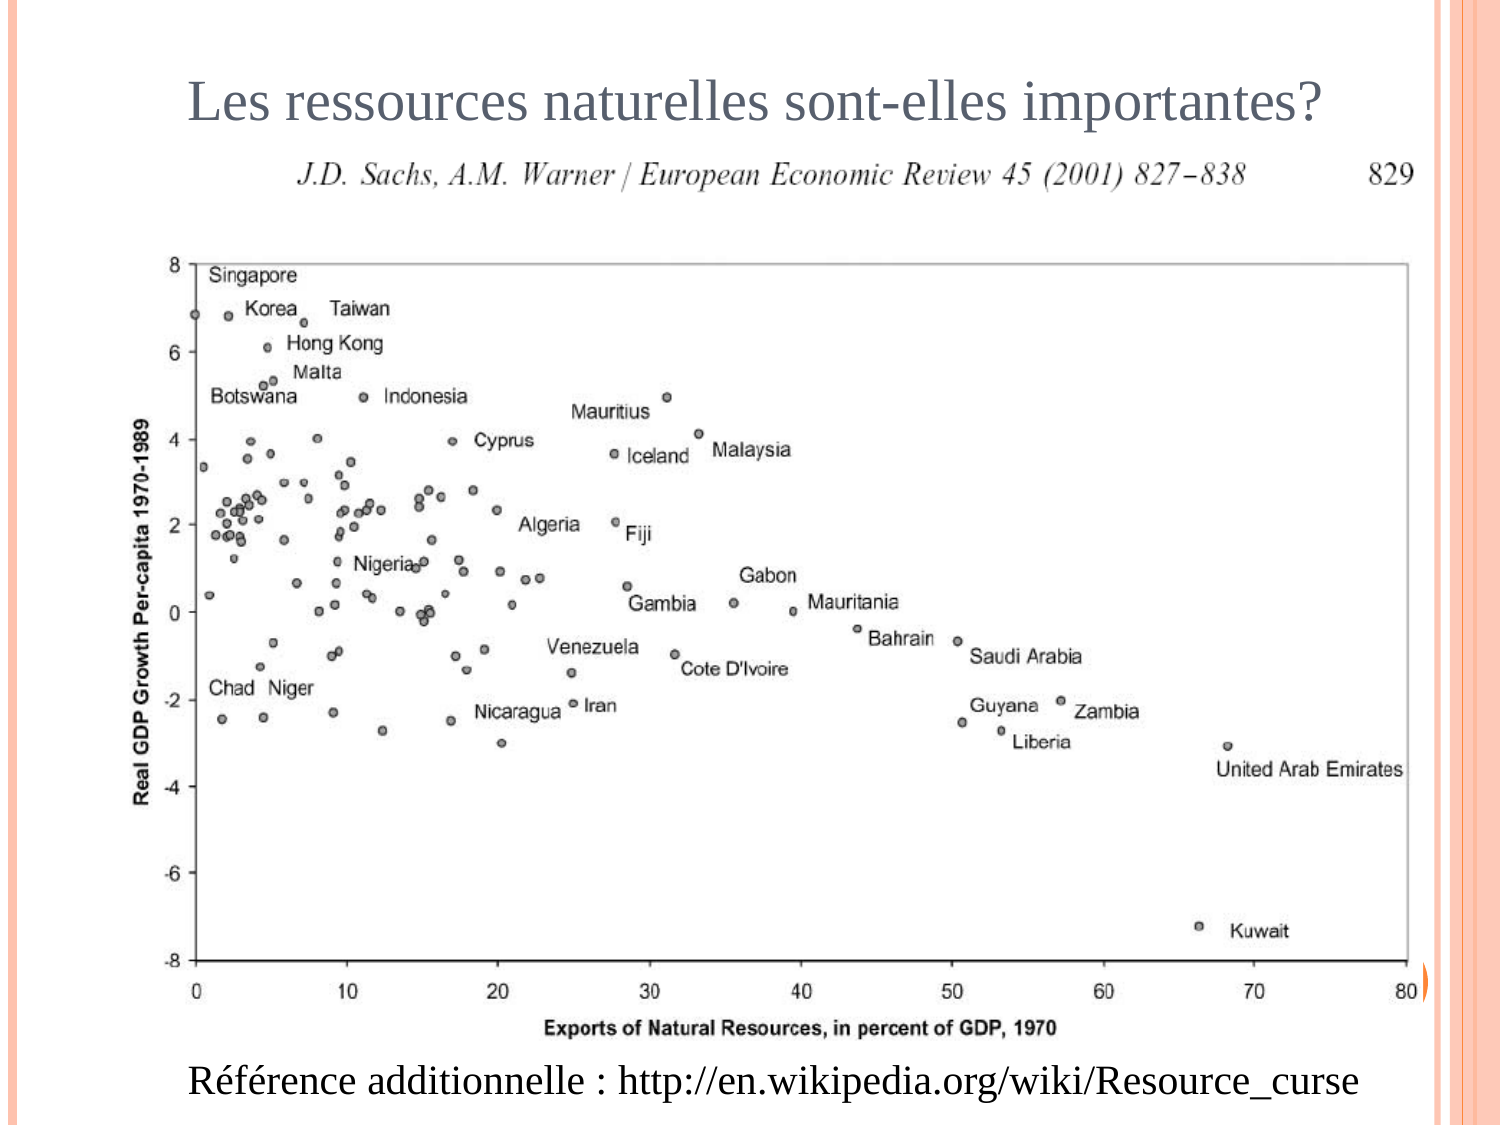

Les ressources naturelles sont-elles importantes?
Référence additionnelle : http://en.wikipedia.org/wiki/Resource_curse